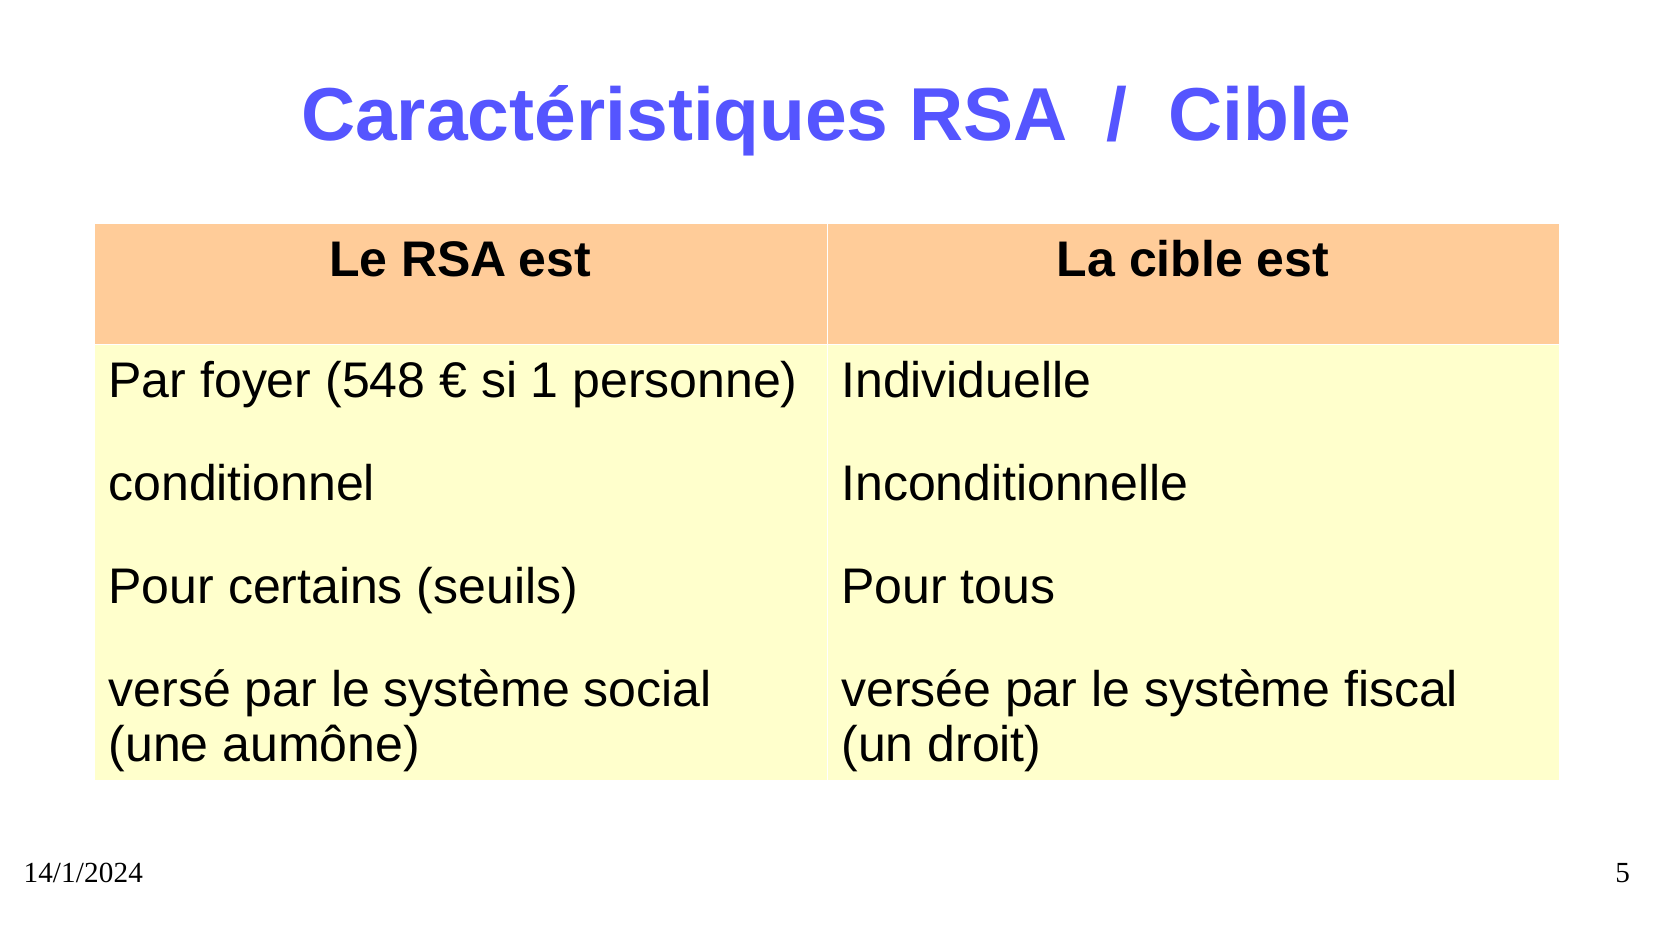

# Caractéristiques RSA / Cible
| Le RSA est | La cible est |
| --- | --- |
| Par foyer (548 € si 1 personne) conditionnel Pour certains (seuils) versé par le système social (une aumône) | Individuelle Inconditionnelle Pour tous versée par le système fiscal (un droit) |
14/1/2024
5